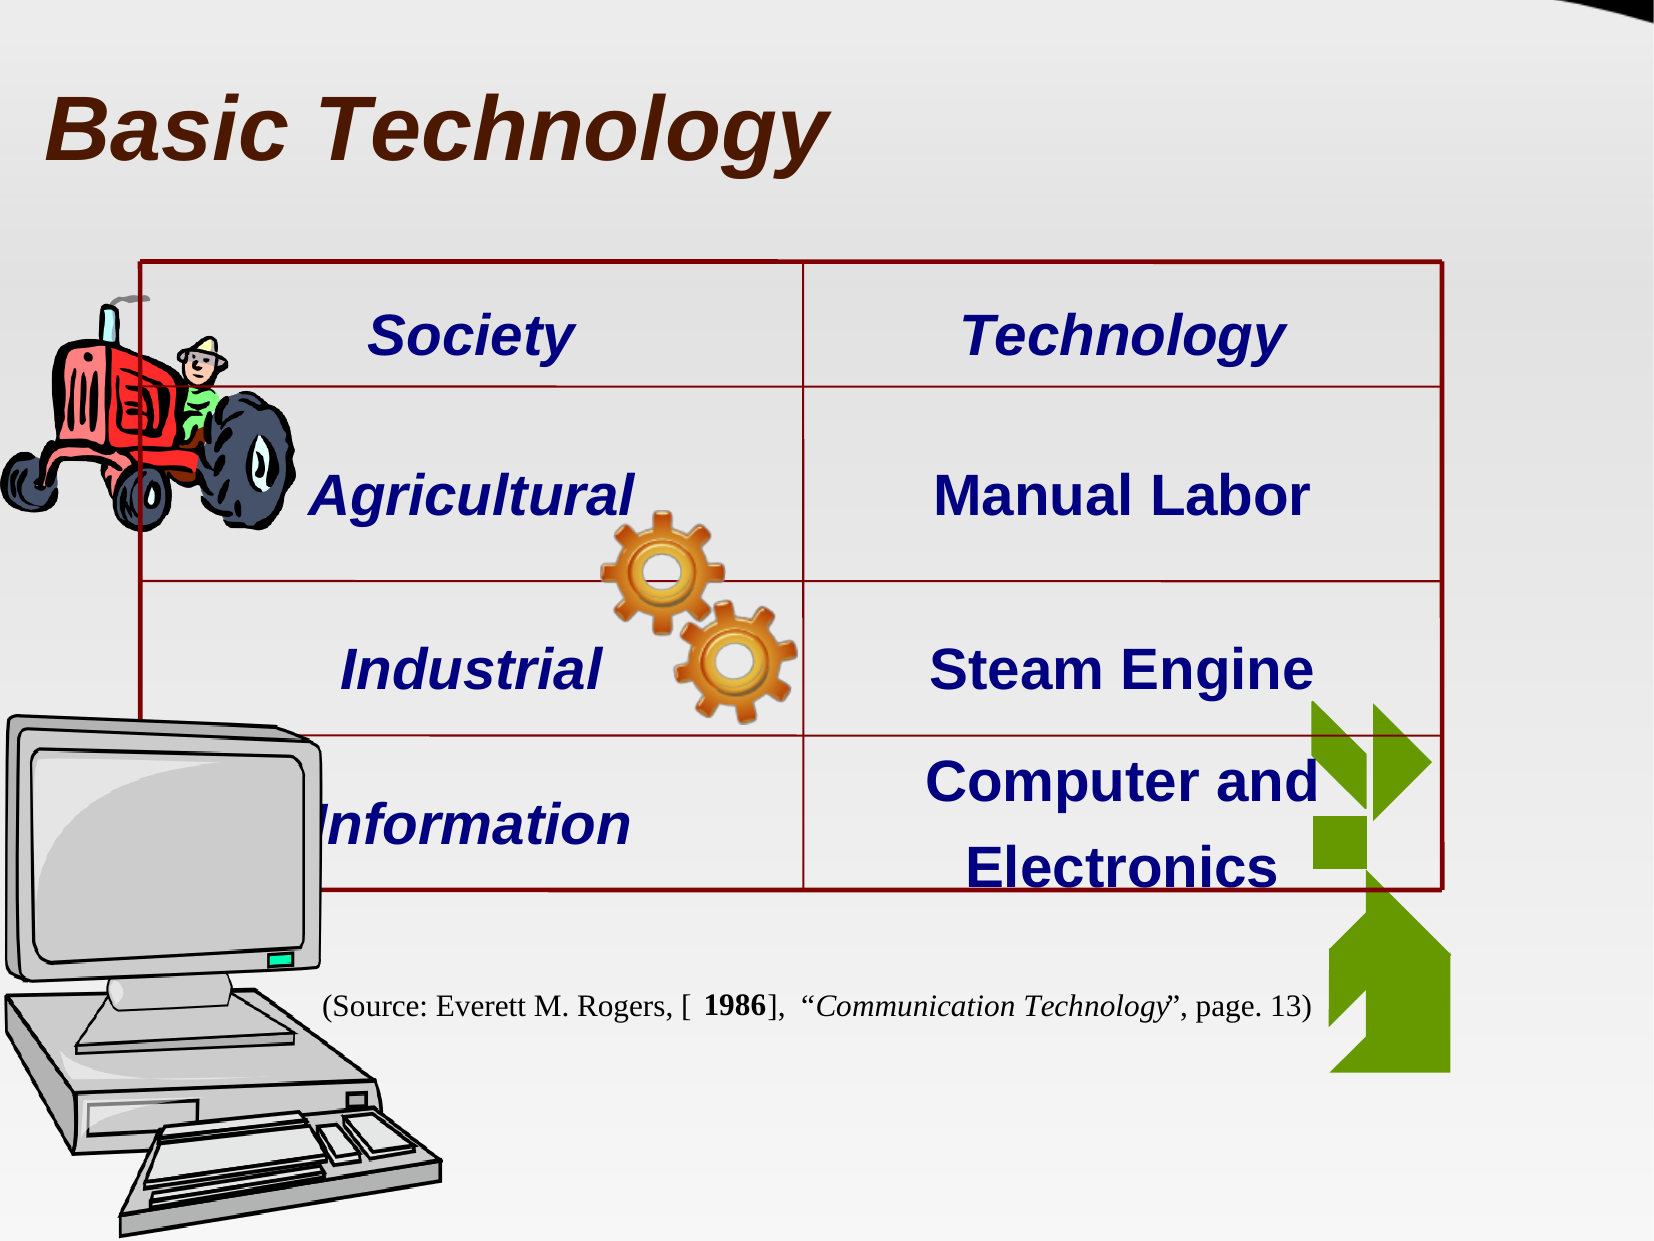

# Basic Technology
Society
Technology
Agricultural
Manual Labor
Industrial
Steam Engine
Information
Computer and Electronics
1986
(Source: Everett M. Rogers, [
], “
Communication Technology
”, page. 13)‏